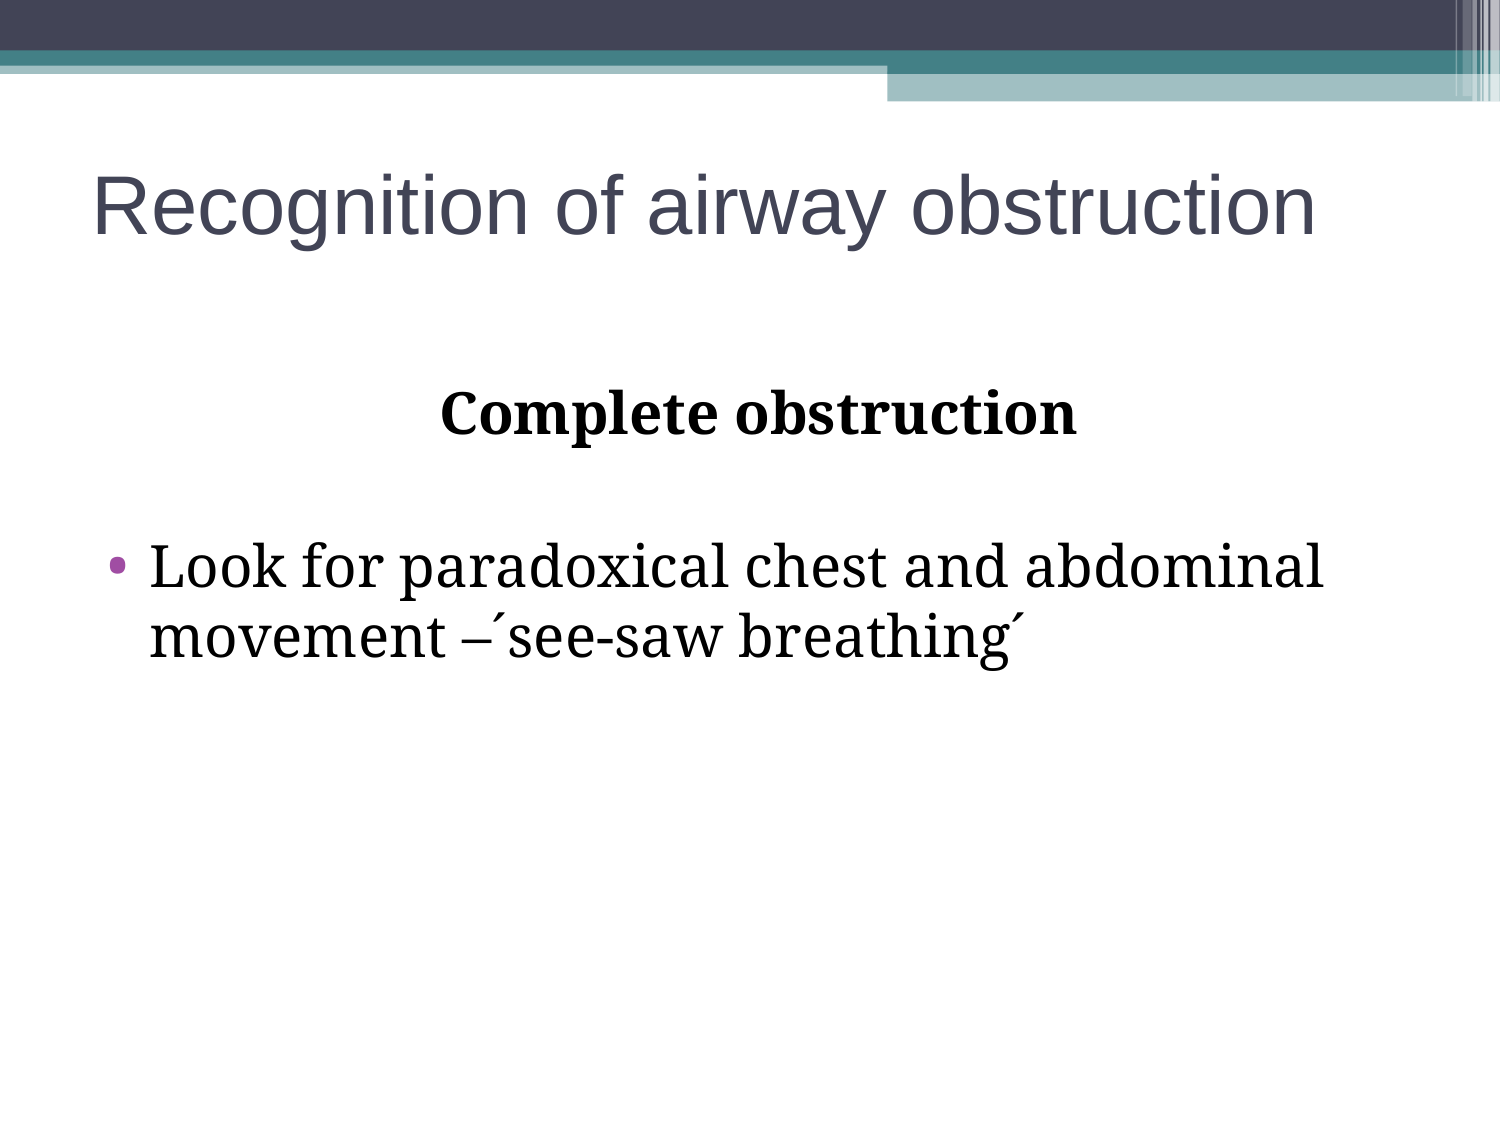

Recognition of airway obstruction
Complete obstruction
Look for paradoxical chest and abdominal movement –´see-saw breathing´